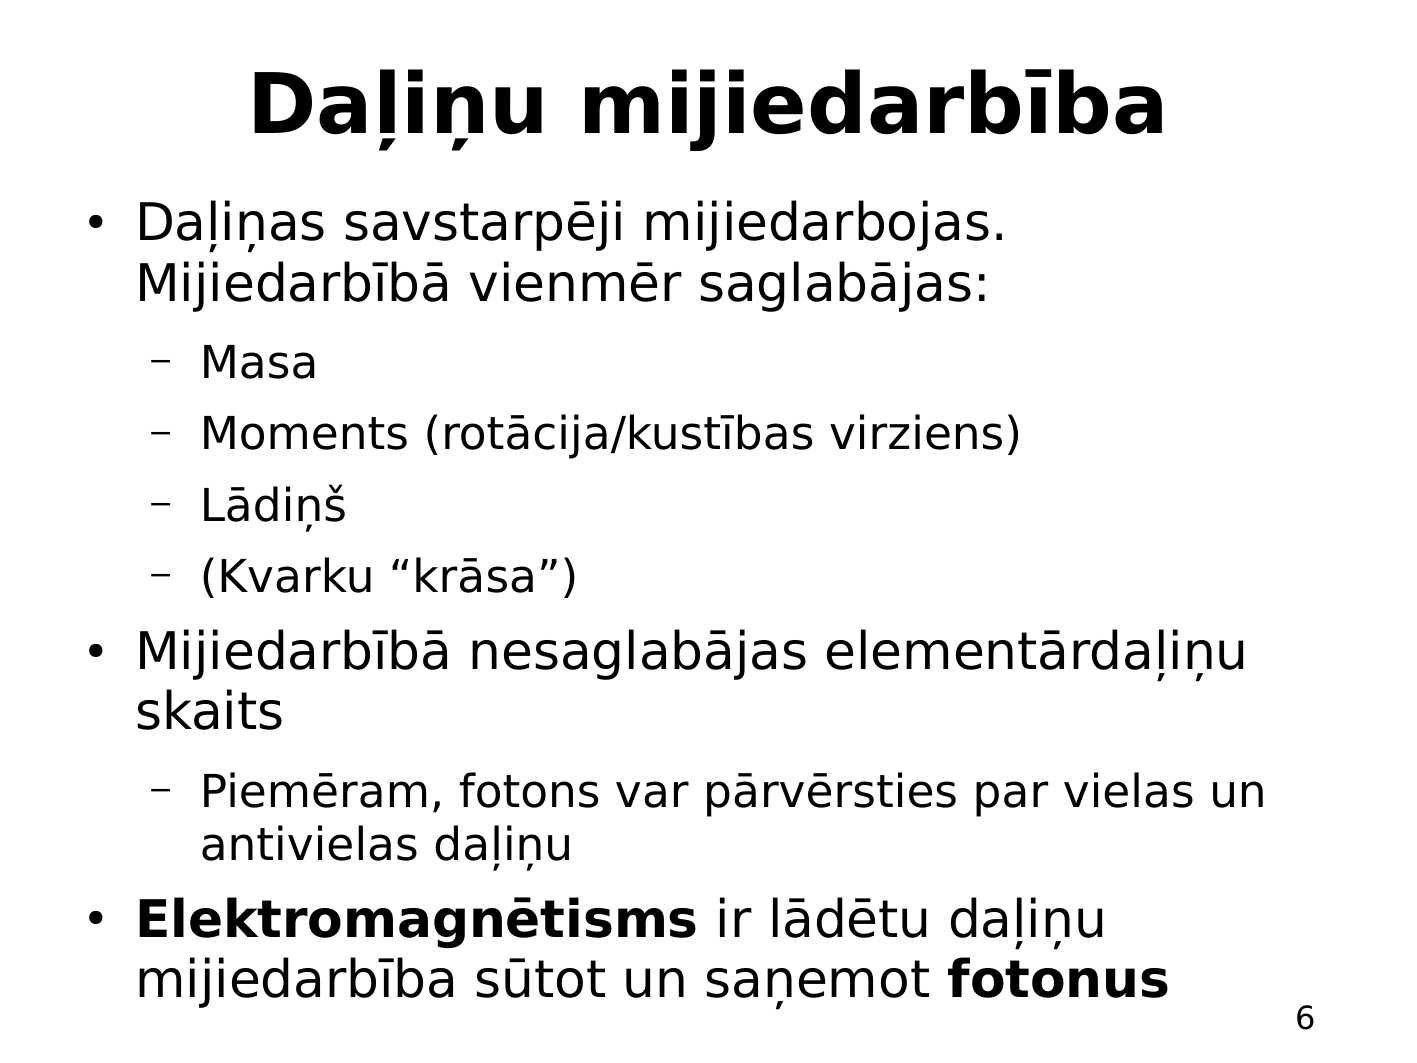

# Daļiņu mijiedarbība
Daļiņas savstarpēji mijiedarbojas. Mijiedarbībā vienmēr saglabājas:
Masa
Moments (rotācija/kustības virziens)
Lādiņš
(Kvarku “krāsa”)
Mijiedarbībā nesaglabājas elementārdaļiņu skaits
Piemēram, fotons var pārvērsties par vielas un antivielas daļiņu
Elektromagnētisms ir lādētu daļiņu mijiedarbība sūtot un saņemot fotonus